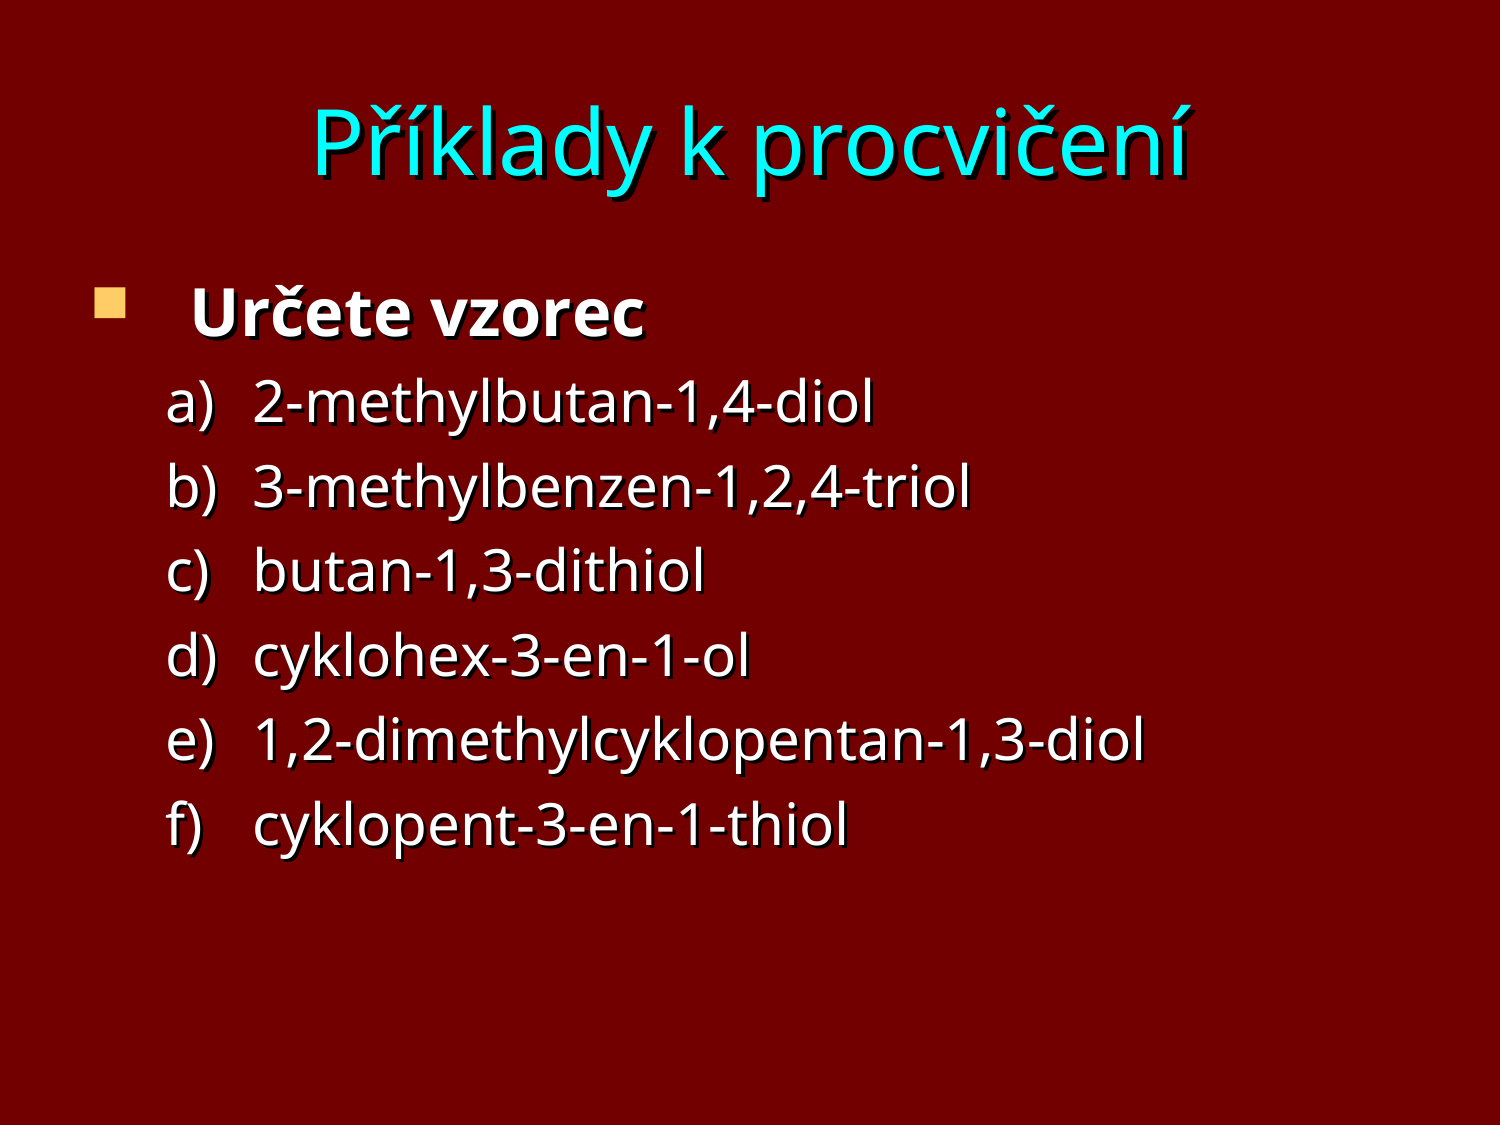

# Příklady k procvičení
Určete vzorec
2-methylbutan-1,4-diol
3-methylbenzen-1,2,4-triol
butan-1,3-dithiol
cyklohex-3-en-1-ol
1,2-dimethylcyklopentan-1,3-diol
cyklopent-3-en-1-thiol